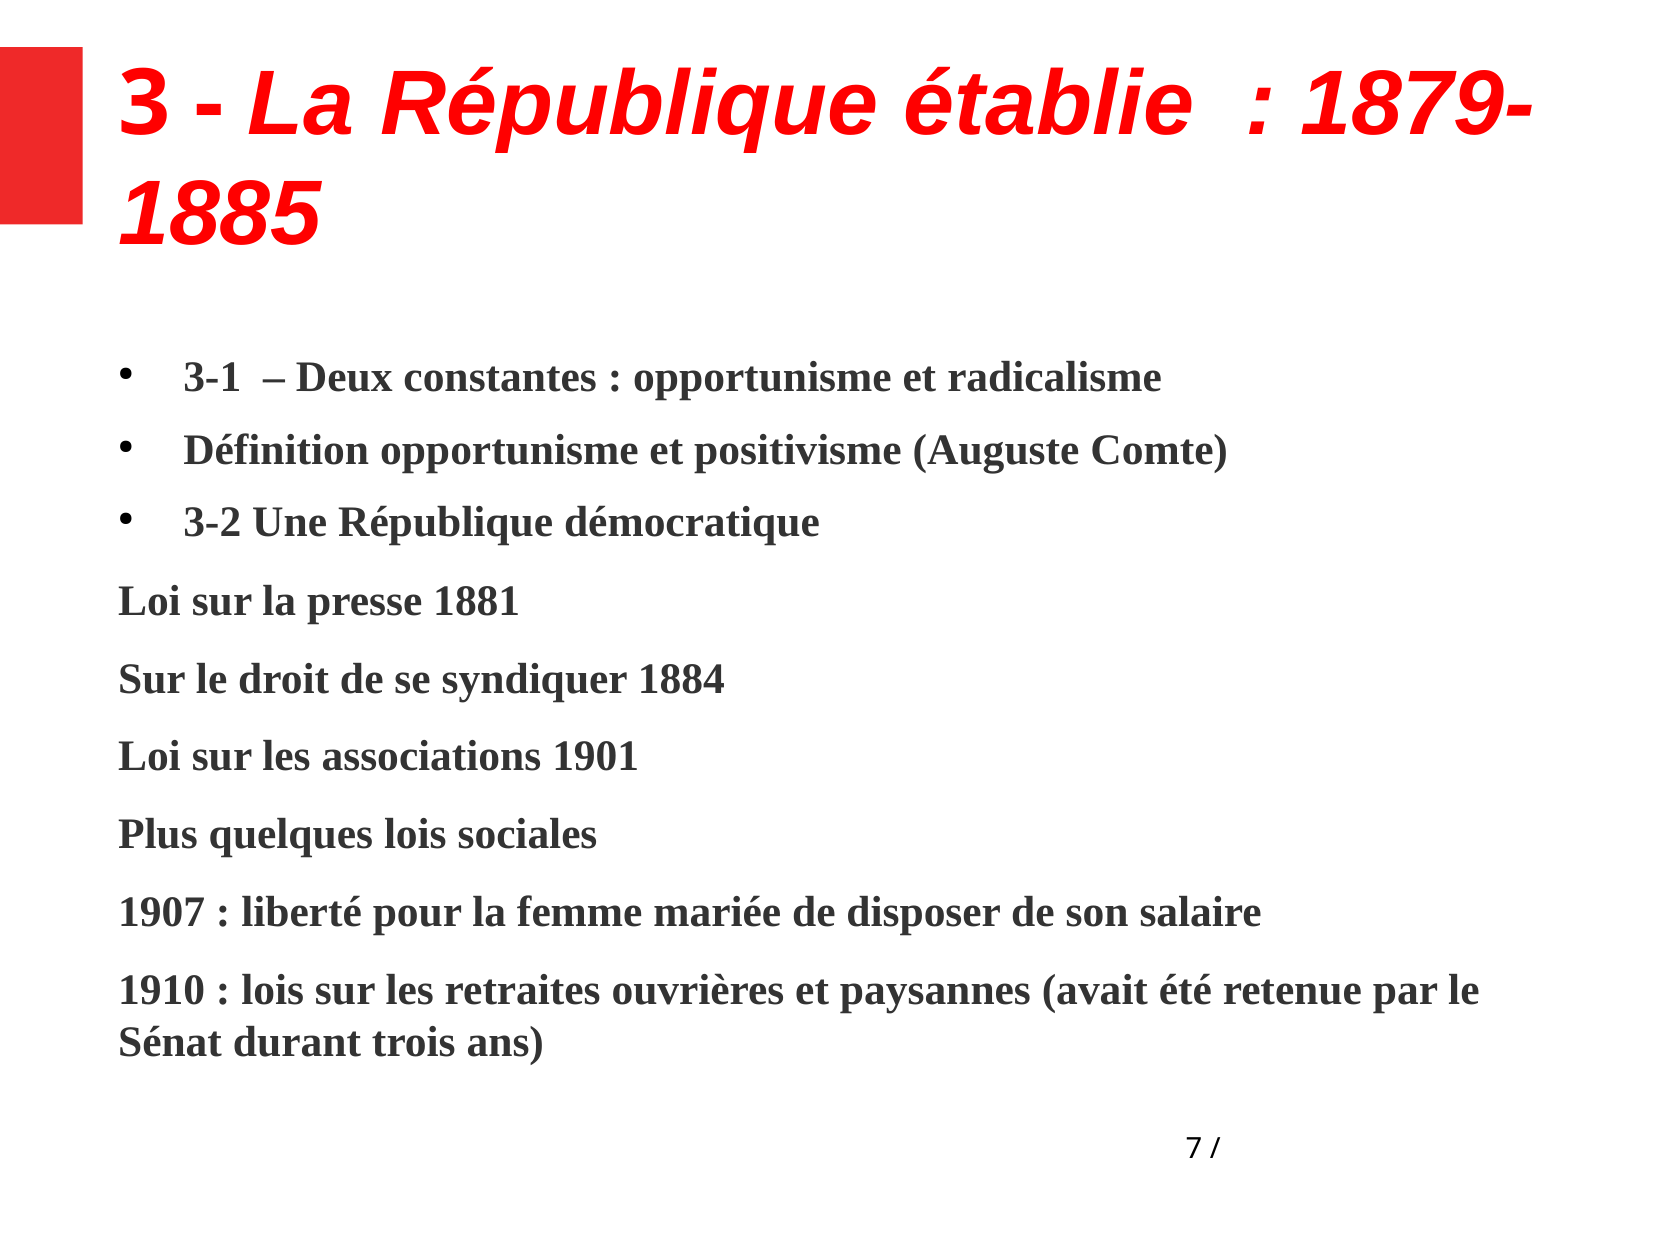

# 3 - La République établie  : 1879-1885
3-1 – Deux constantes : opportunisme et radicalisme
Définition opportunisme et positivisme (Auguste Comte)
3-2 Une République démocratique
Loi sur la presse 1881
Sur le droit de se syndiquer 1884
Loi sur les associations 1901
Plus quelques lois sociales
1907 : liberté pour la femme mariée de disposer de son salaire
1910 : lois sur les retraites ouvrières et paysannes (avait été retenue par le Sénat durant trois ans)